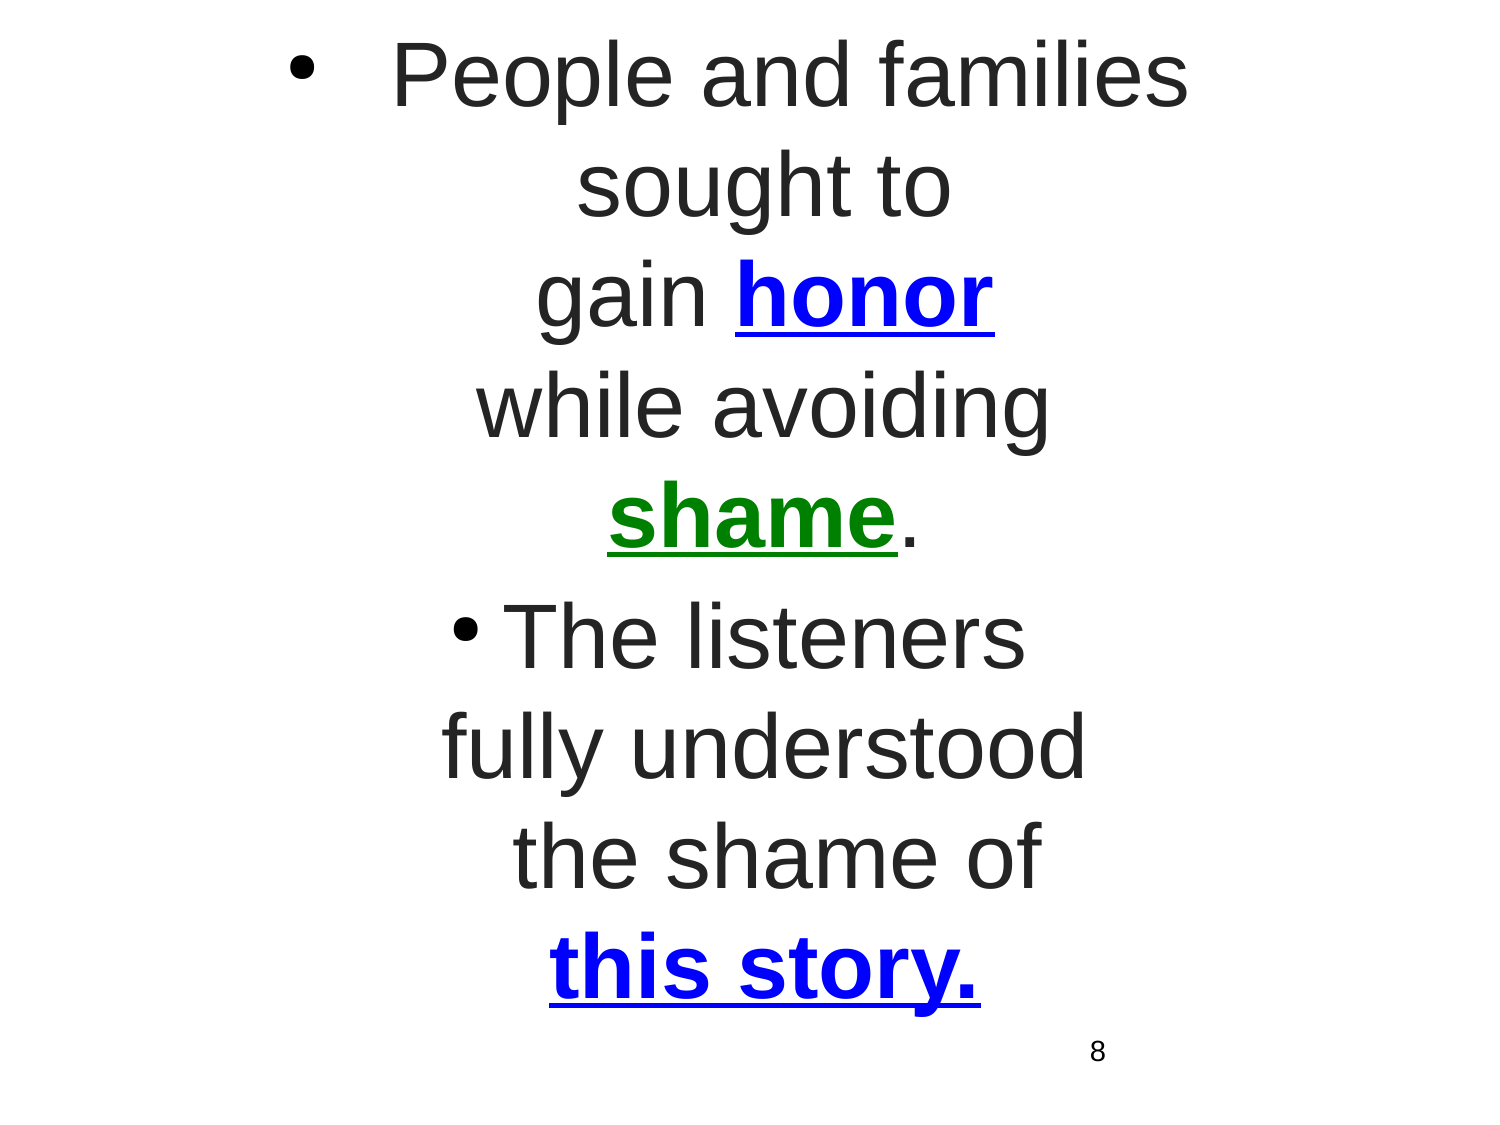

# People and families sought to gain honor while avoiding shame.
The listeners
fully understood
the shame of
this story.
8